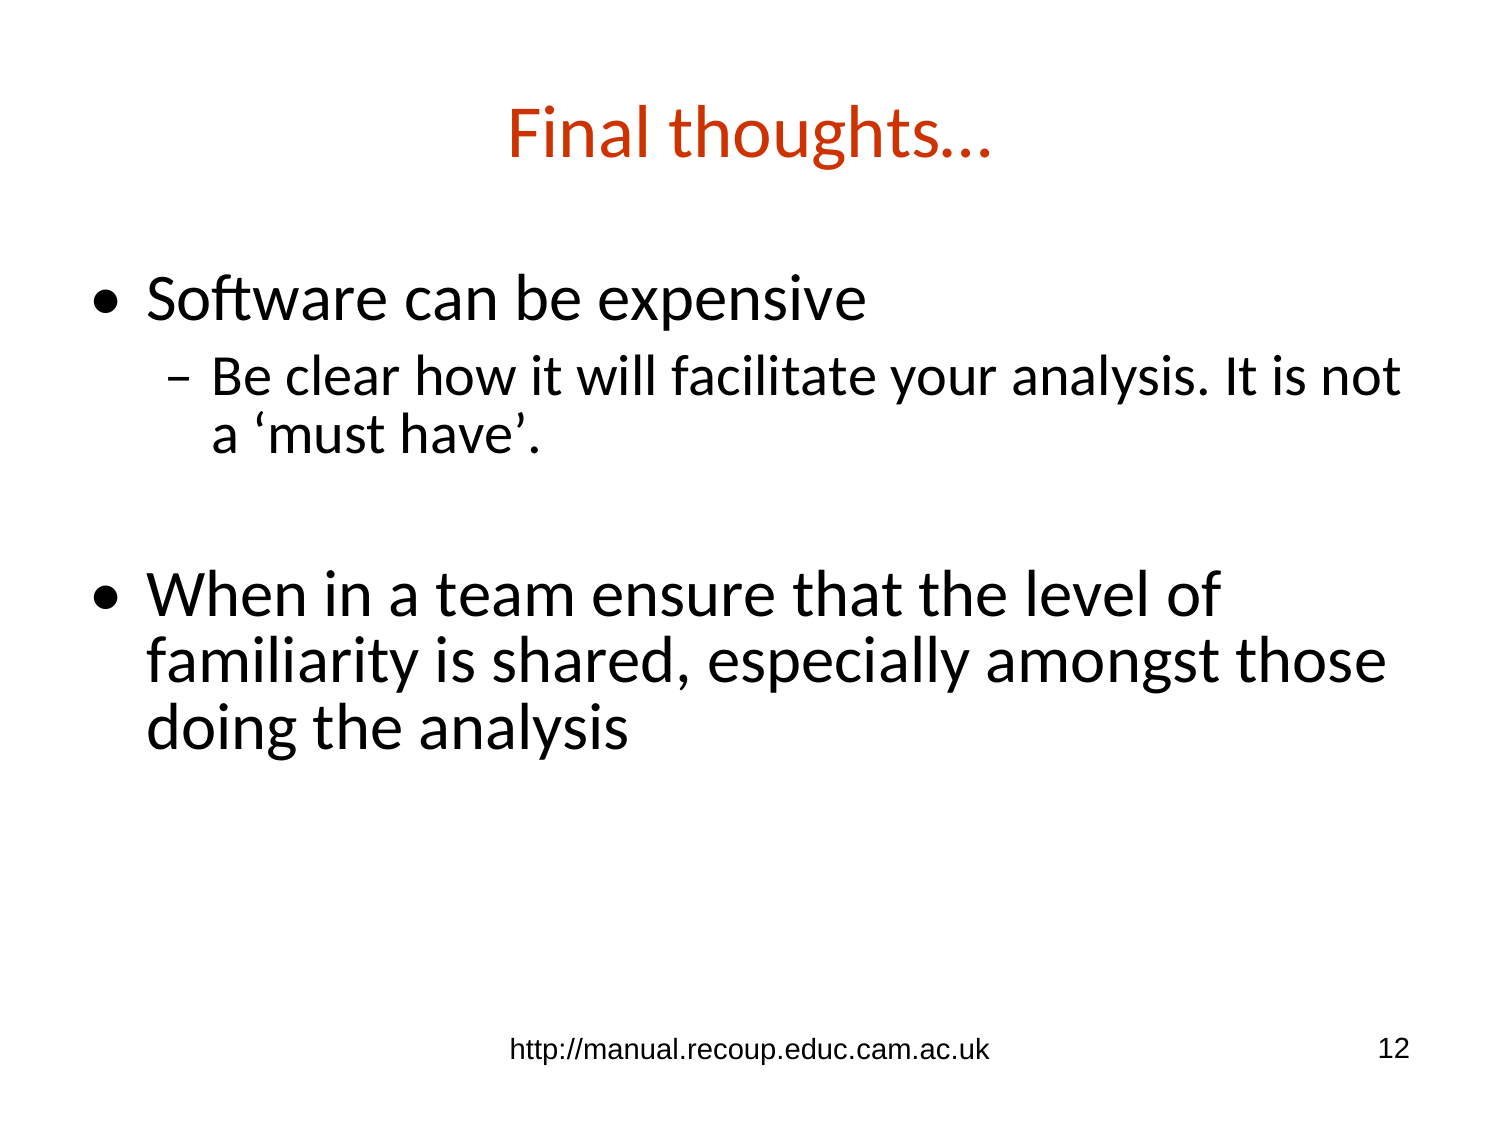

# Final thoughts…
Software can be expensive
Be clear how it will facilitate your analysis. It is not a ‘must have’.
When in a team ensure that the level of familiarity is shared, especially amongst those doing the analysis
12
http://manual.recoup.educ.cam.ac.uk